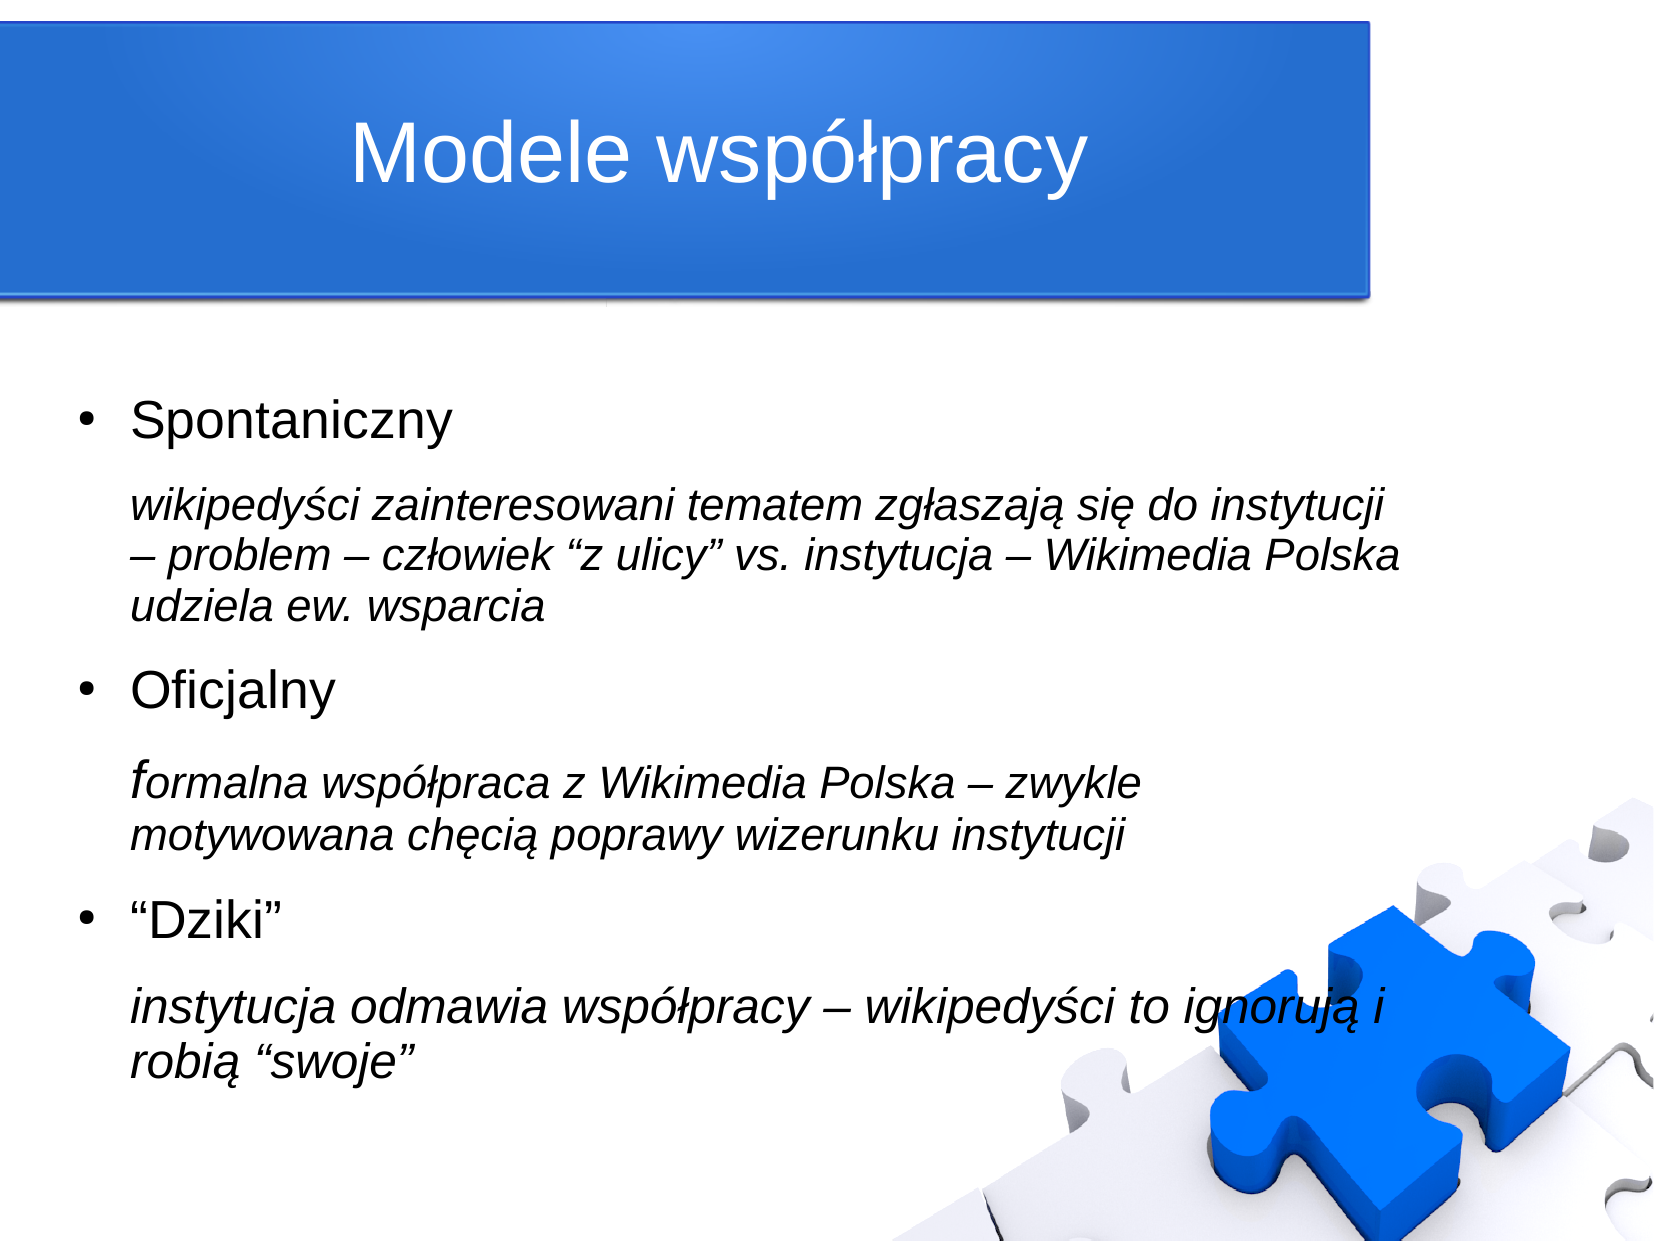

# Modele współpracy
Spontaniczny
wikipedyści zainteresowani tematem zgłaszają się do instytucji – problem – człowiek “z ulicy” vs. instytucja – Wikimedia Polska udziela ew. wsparcia
Oficjalny
formalna współpraca z Wikimedia Polska – zwykle motywowana chęcią poprawy wizerunku instytucji
“Dziki”
instytucja odmawia współpracy – wikipedyści to ignorują i robią “swoje”